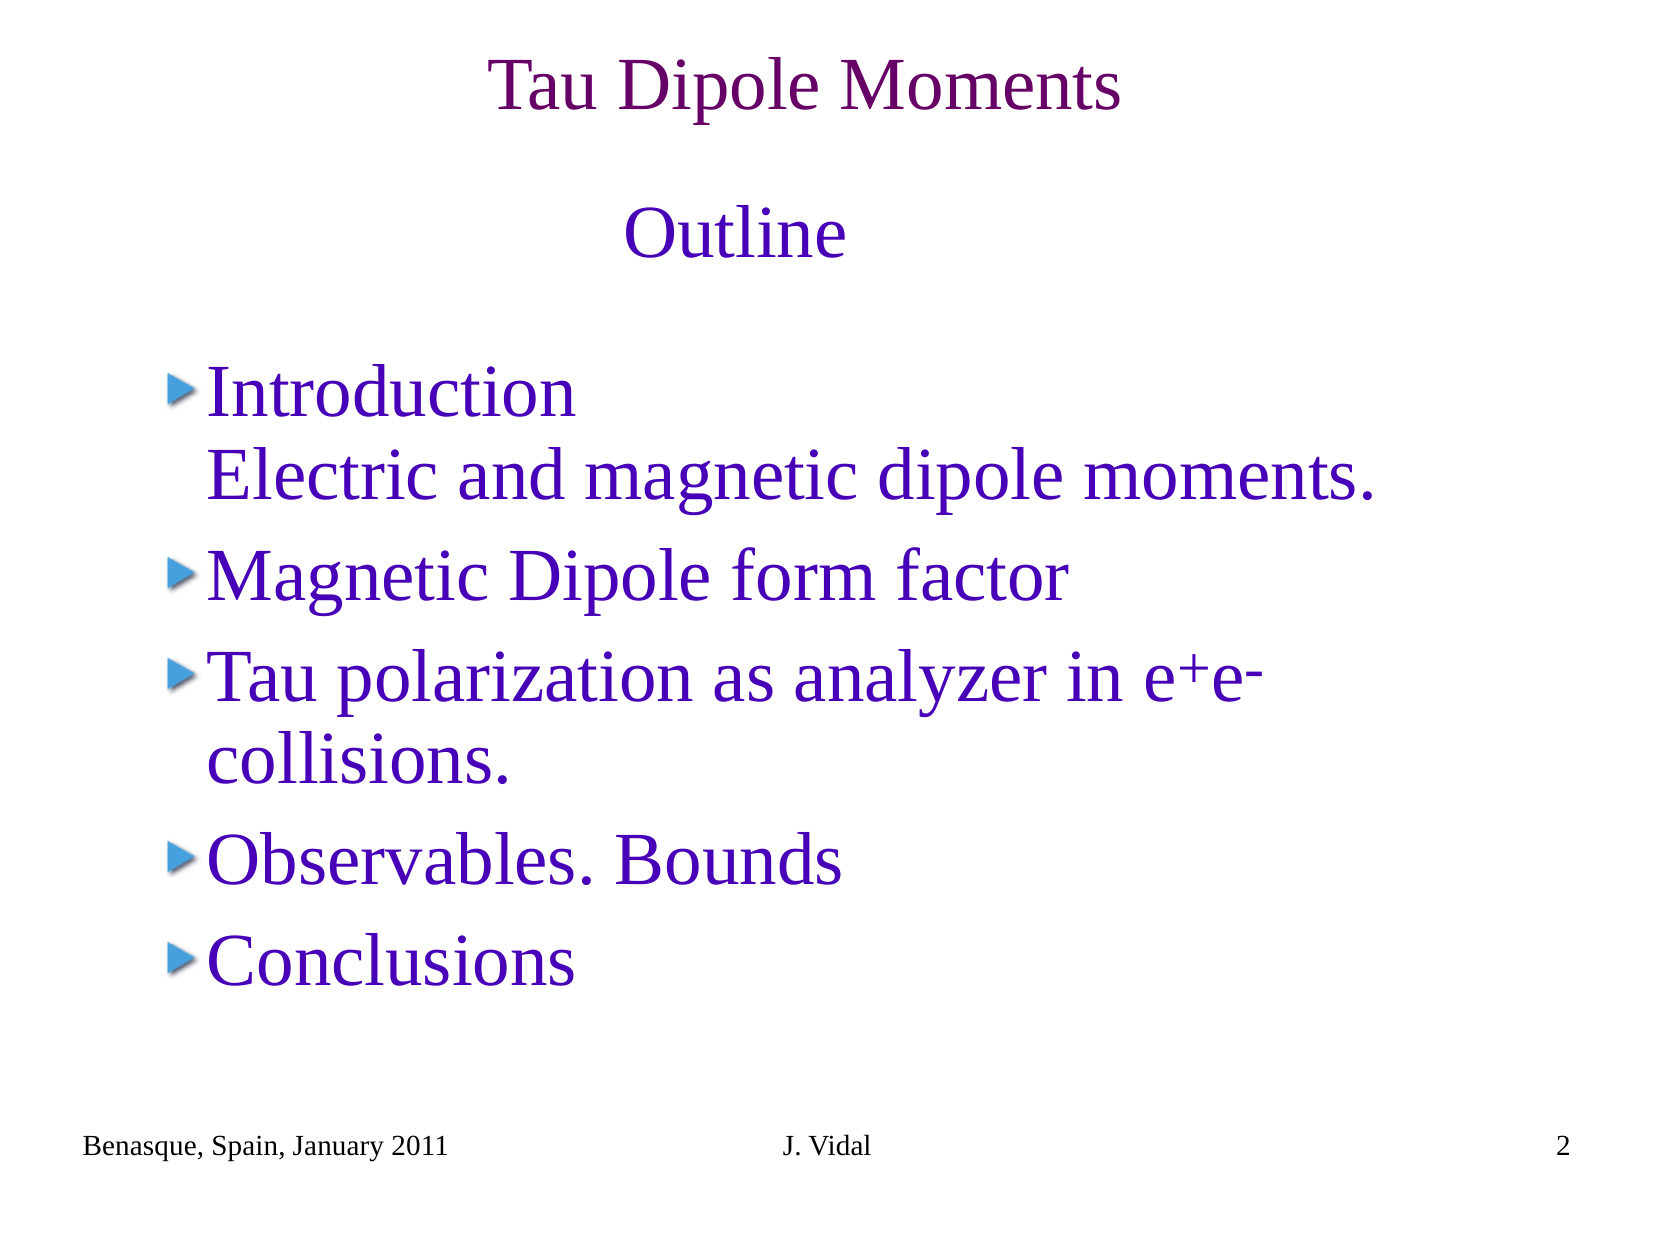

Tau Dipole Moments
Outline
Introduction
Electric and magnetic dipole moments.
Magnetic Dipole form factor
Tau polarization as analyzer in e+e- collisions.
Observables. Bounds
Conclusions
Benasque, Spain, January 2011
J. Vidal
2